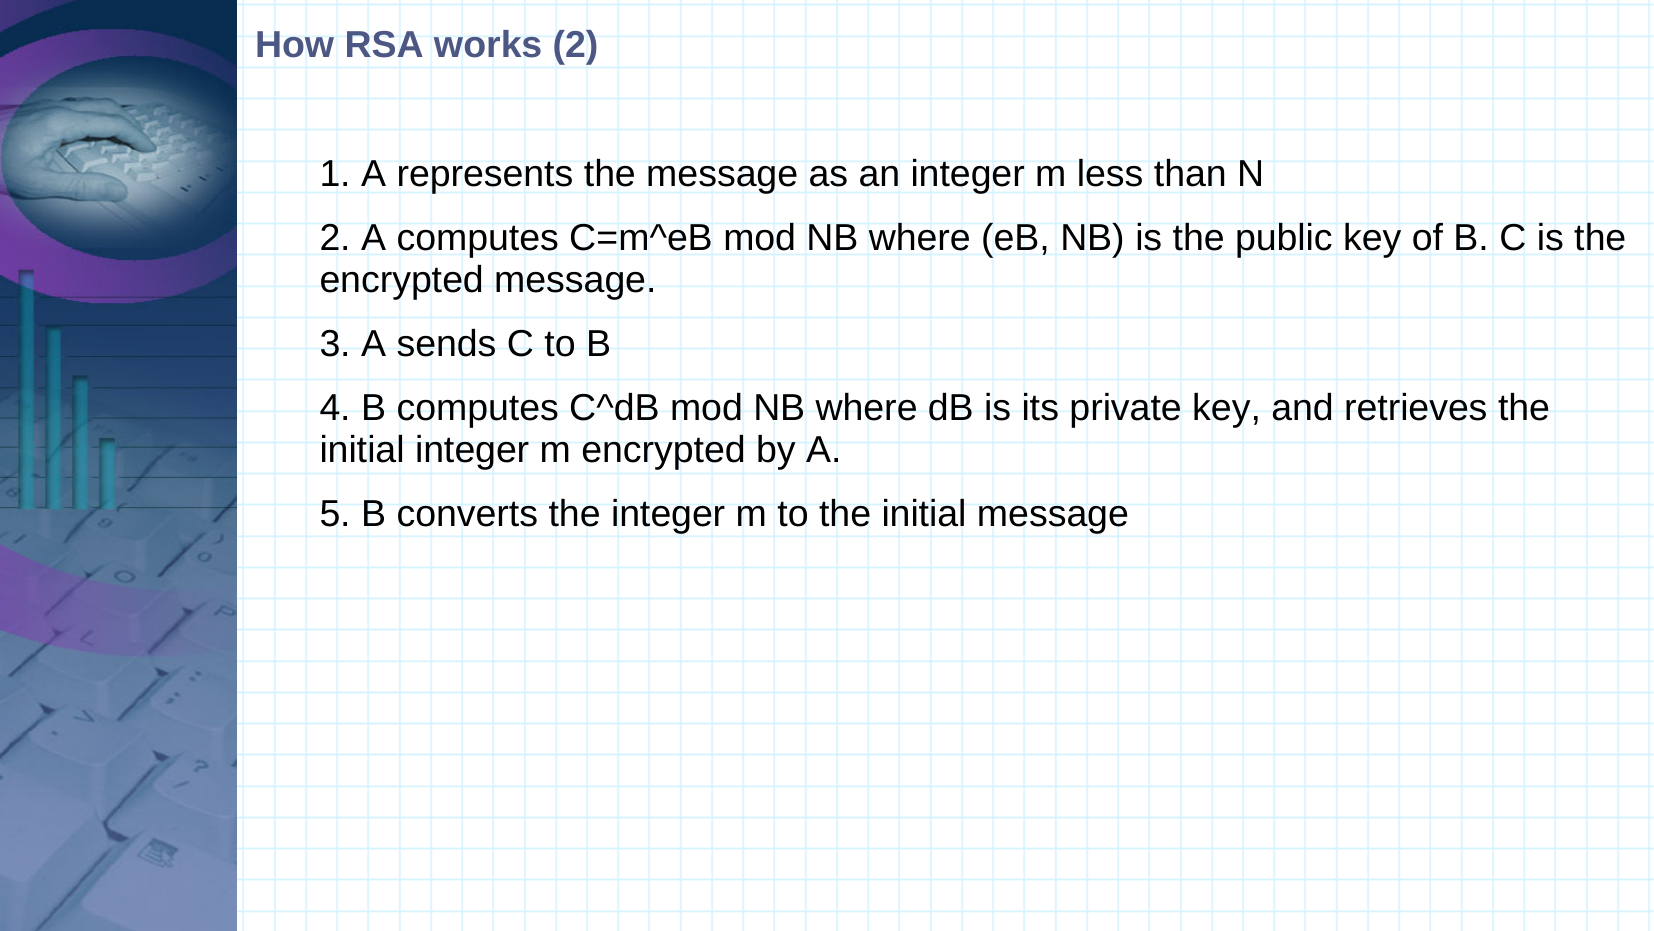

# How RSA works (2)
1. A represents the message as an integer m less than N
2. A computes C=m^eB mod NB where (eB, NB) is the public key of B. C is the encrypted message.
3. A sends C to B
4. B computes C^dB mod NB where dB is its private key, and retrieves the initial integer m encrypted by A.
5. B converts the integer m to the initial message